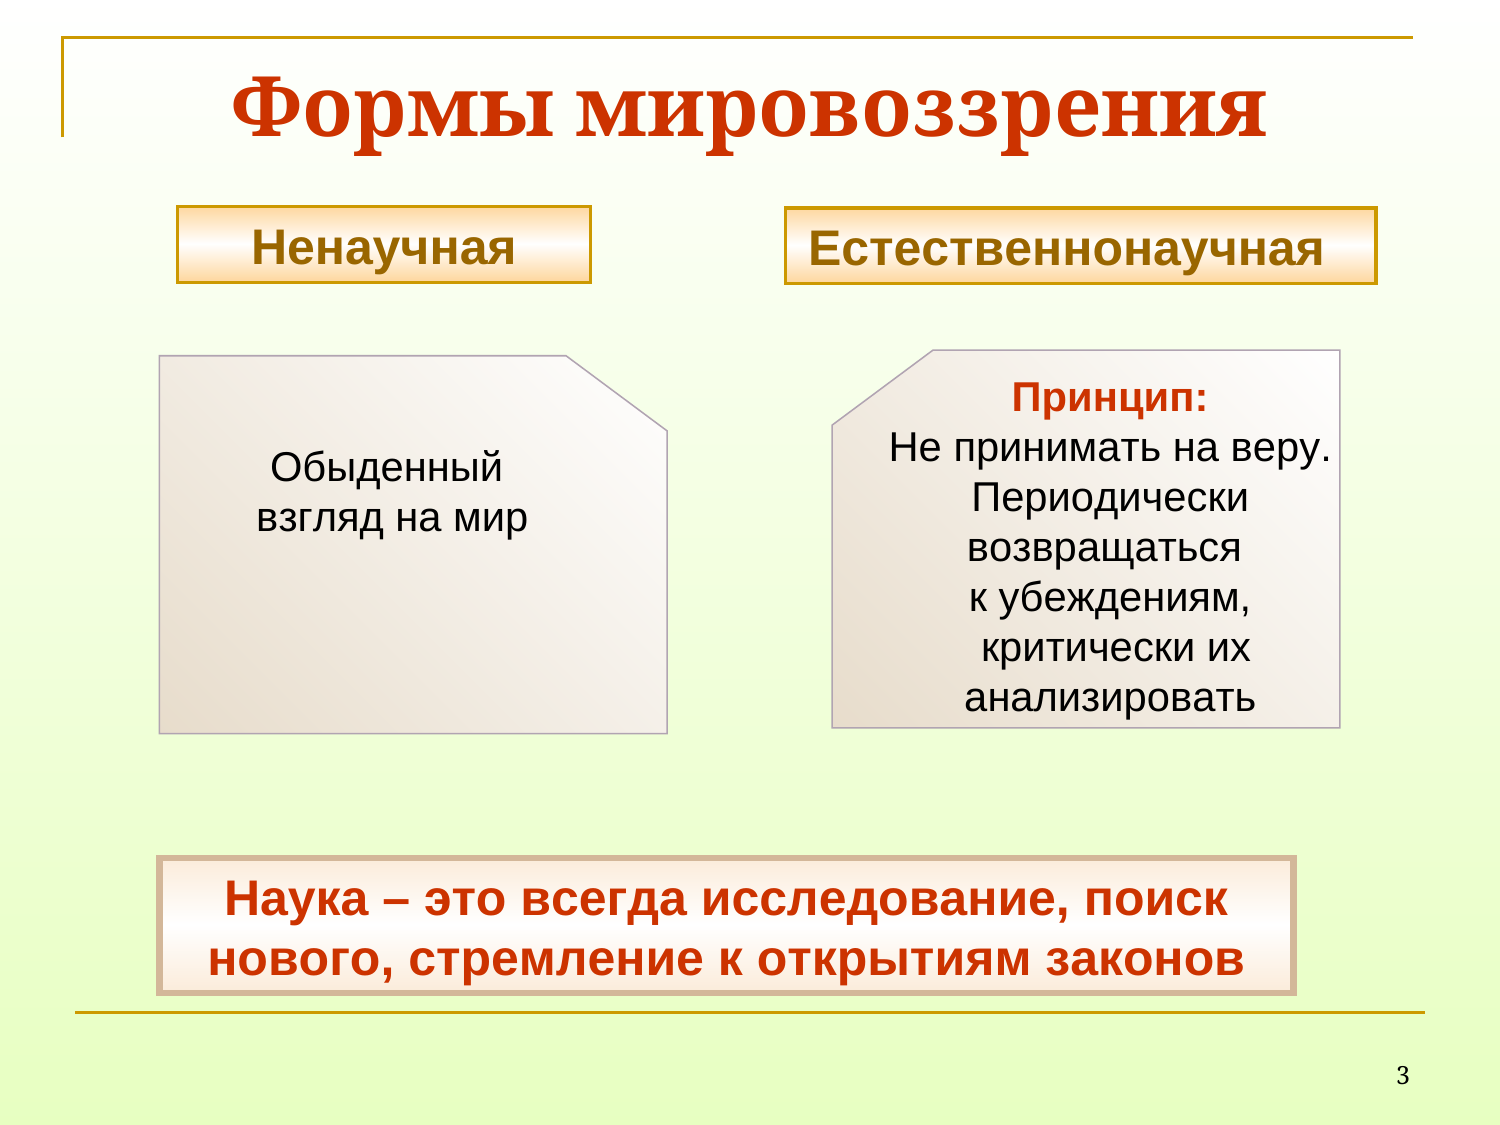

Формы мировоззрения
Ненаучная
Естественнонаучная
Принцип:
Не принимать на веру.
Периодически возвращаться
к убеждениям,
 критически их анализировать
Обыденный
взгляд на мир
Наука – это всегда исследование, поиск нового, стремление к открытиям законов
3